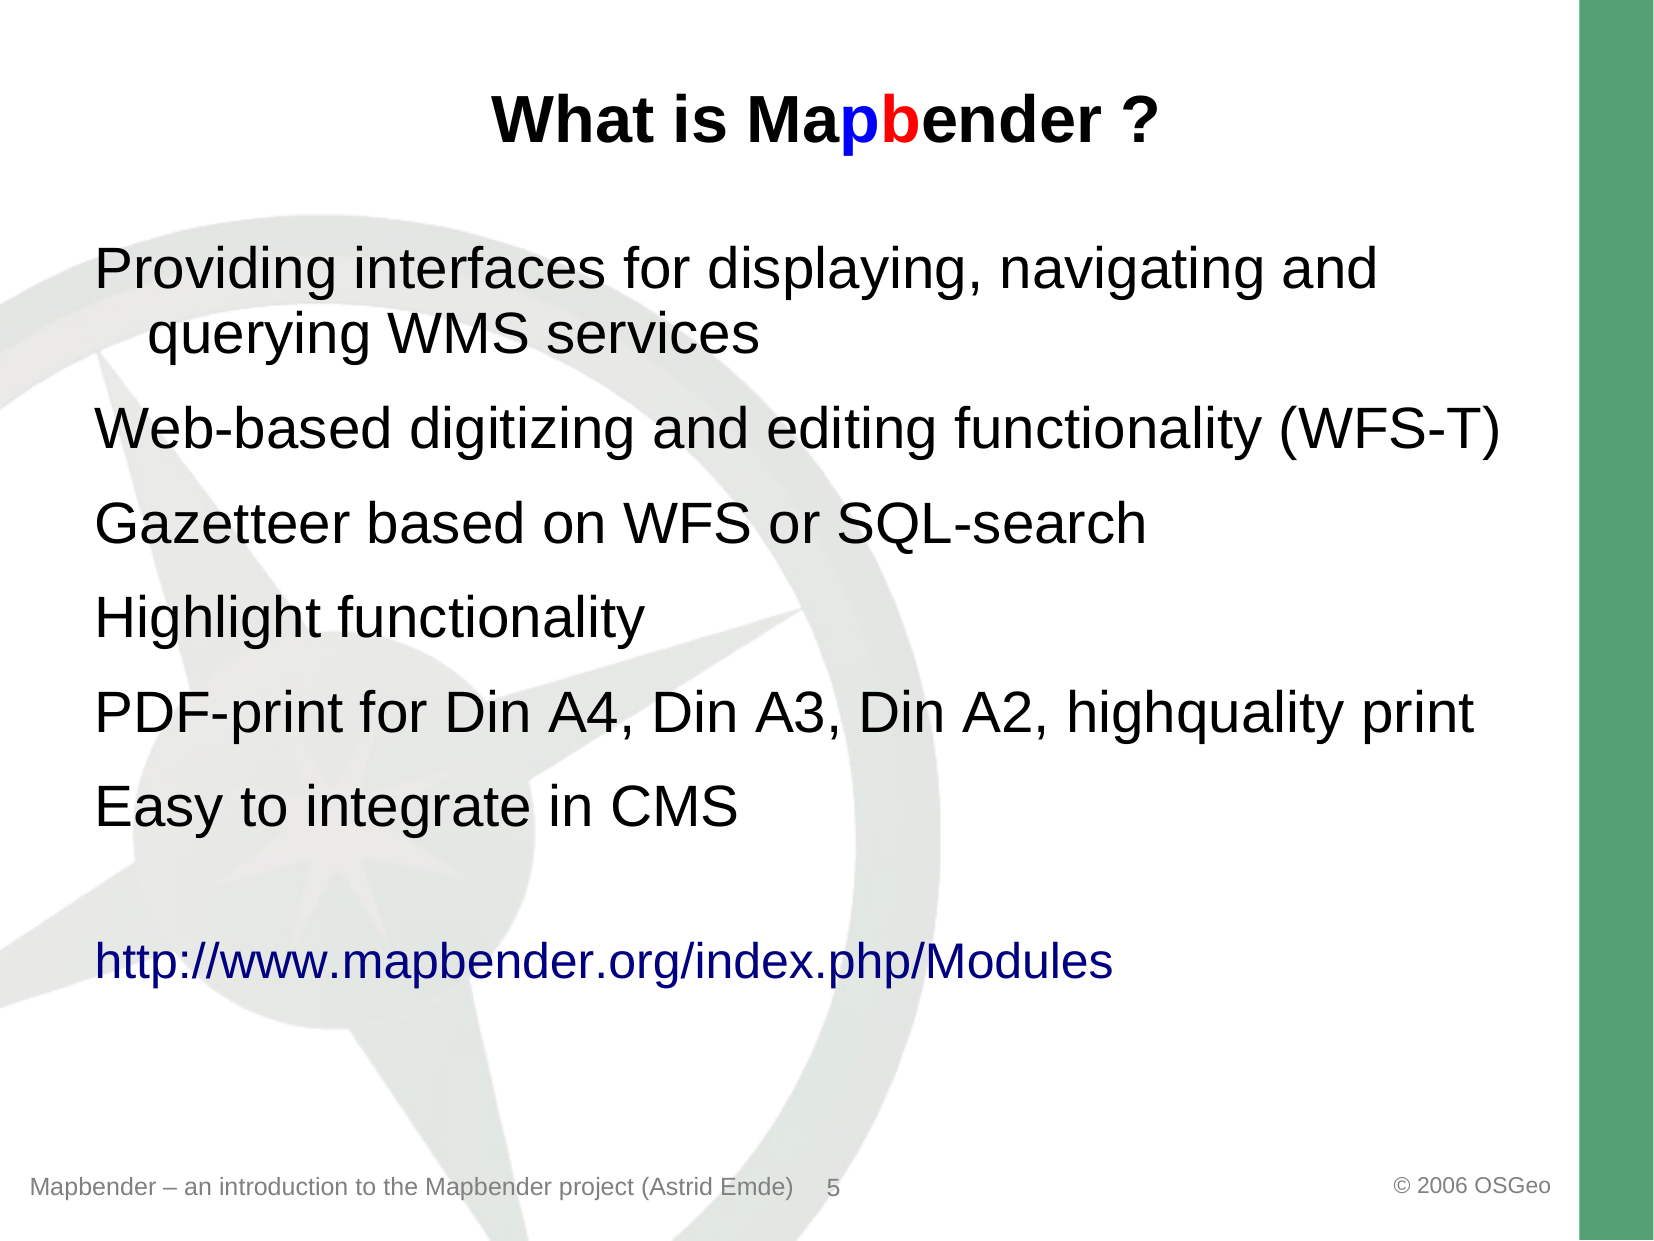

# What is Mapbender ?
Providing interfaces for displaying, navigating and querying WMS services
Web-based digitizing and editing functionality (WFS-T)
Gazetteer based on WFS or SQL-search
Highlight functionality
PDF-print for Din A4, Din A3, Din A2, highquality print
Easy to integrate in CMS
http://www.mapbender.org/index.php/Modules